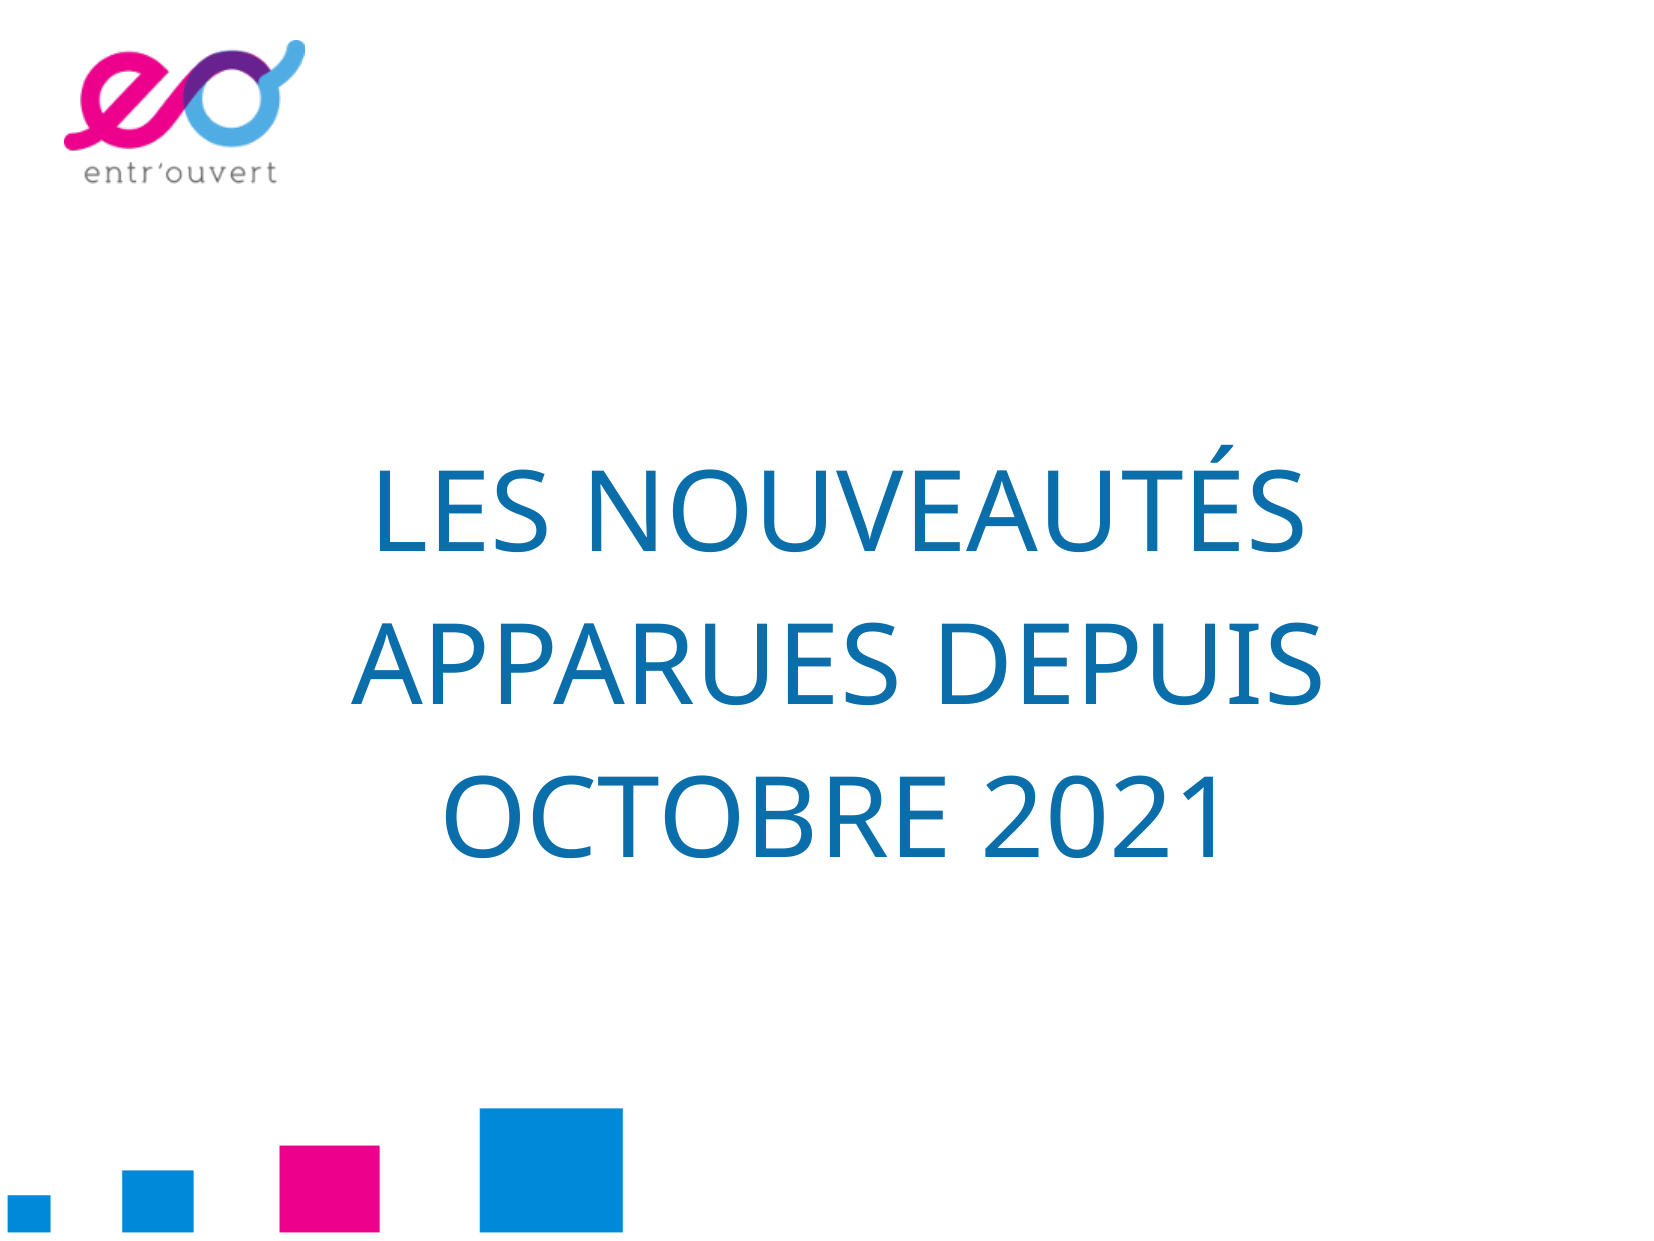

# Les nouveautés apparues depuis octobre 2021